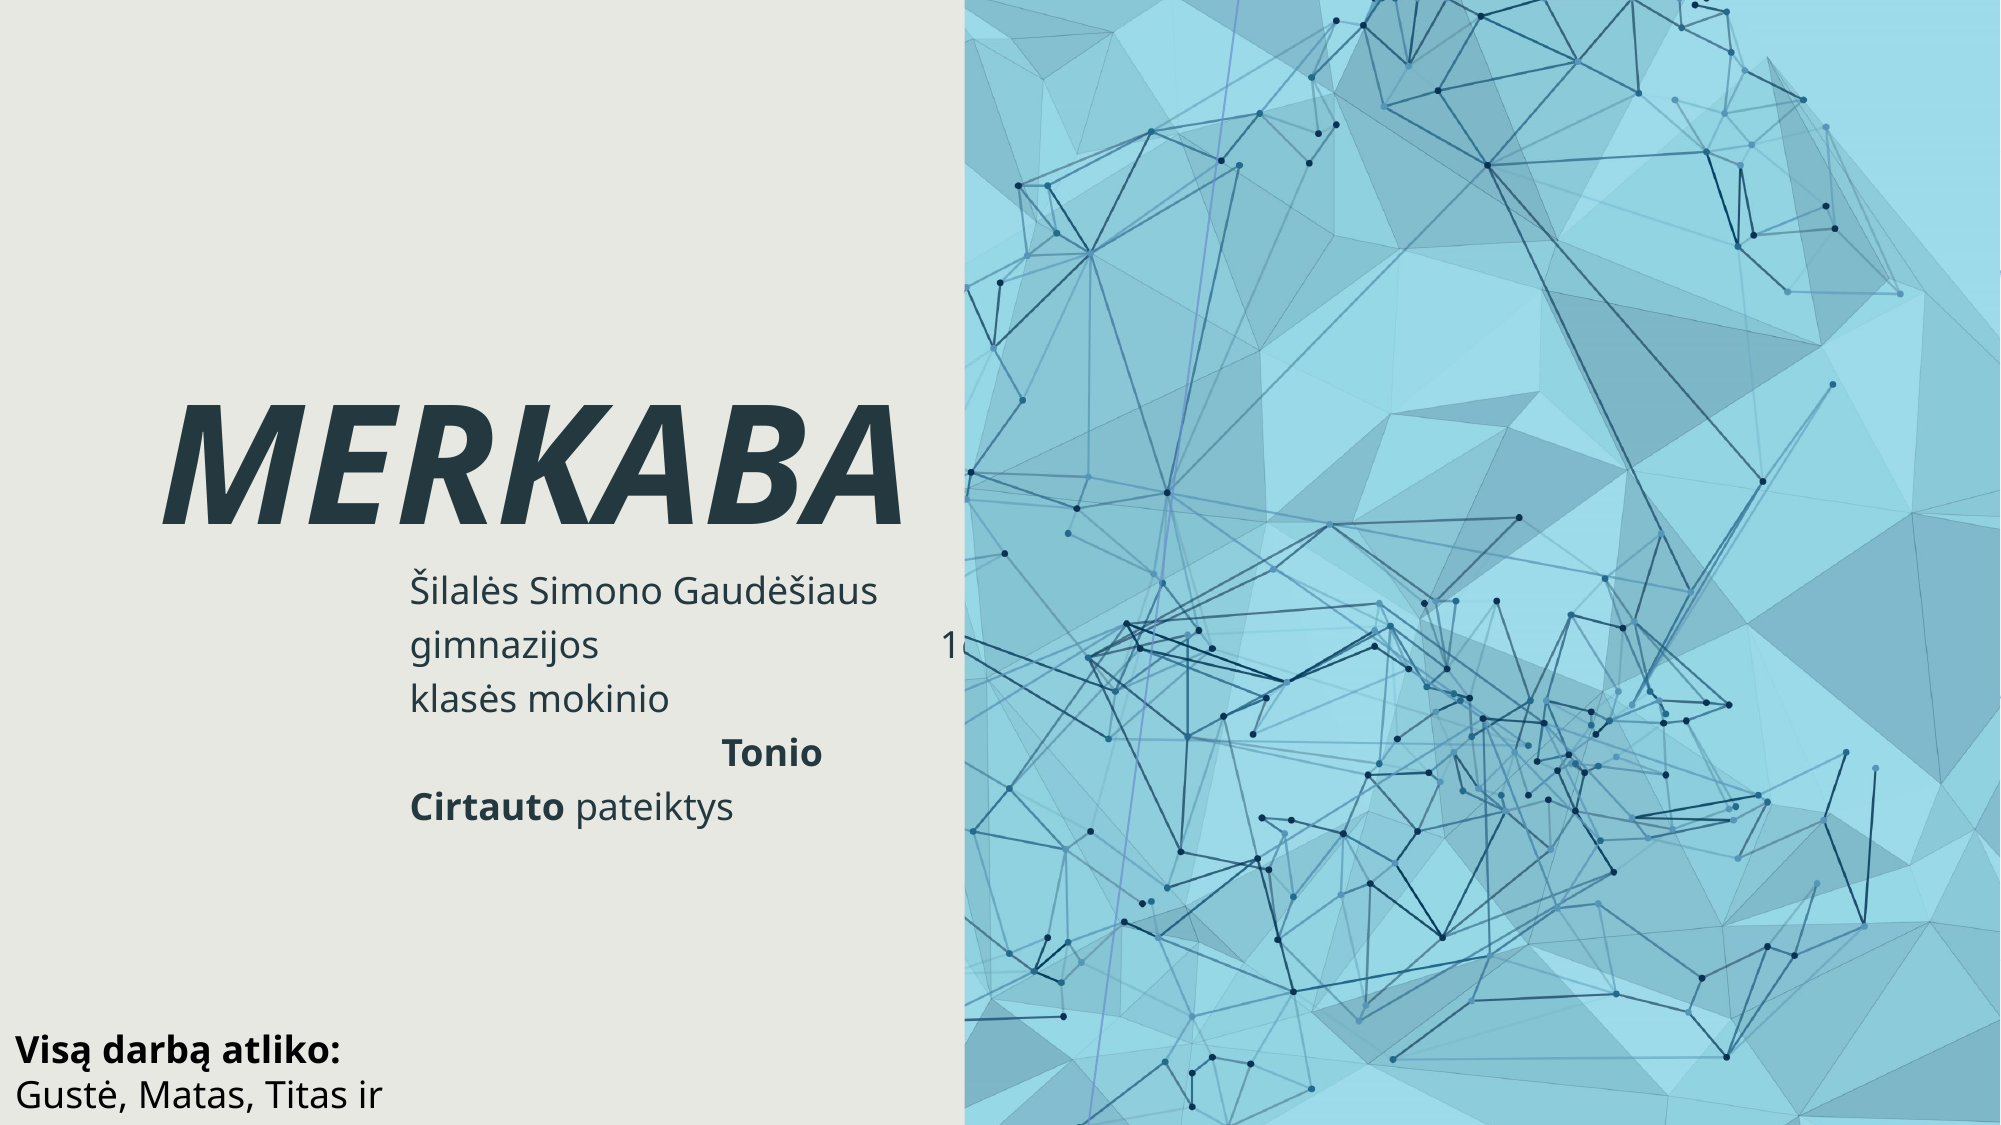

# Merkaba
Šilalės Simono Gaudėšiaus gimnazijos 1c klasės mokinio Tonio Cirtauto pateiktys
Visą darbą atliko:
Gustė, Matas, Titas ir Tonis